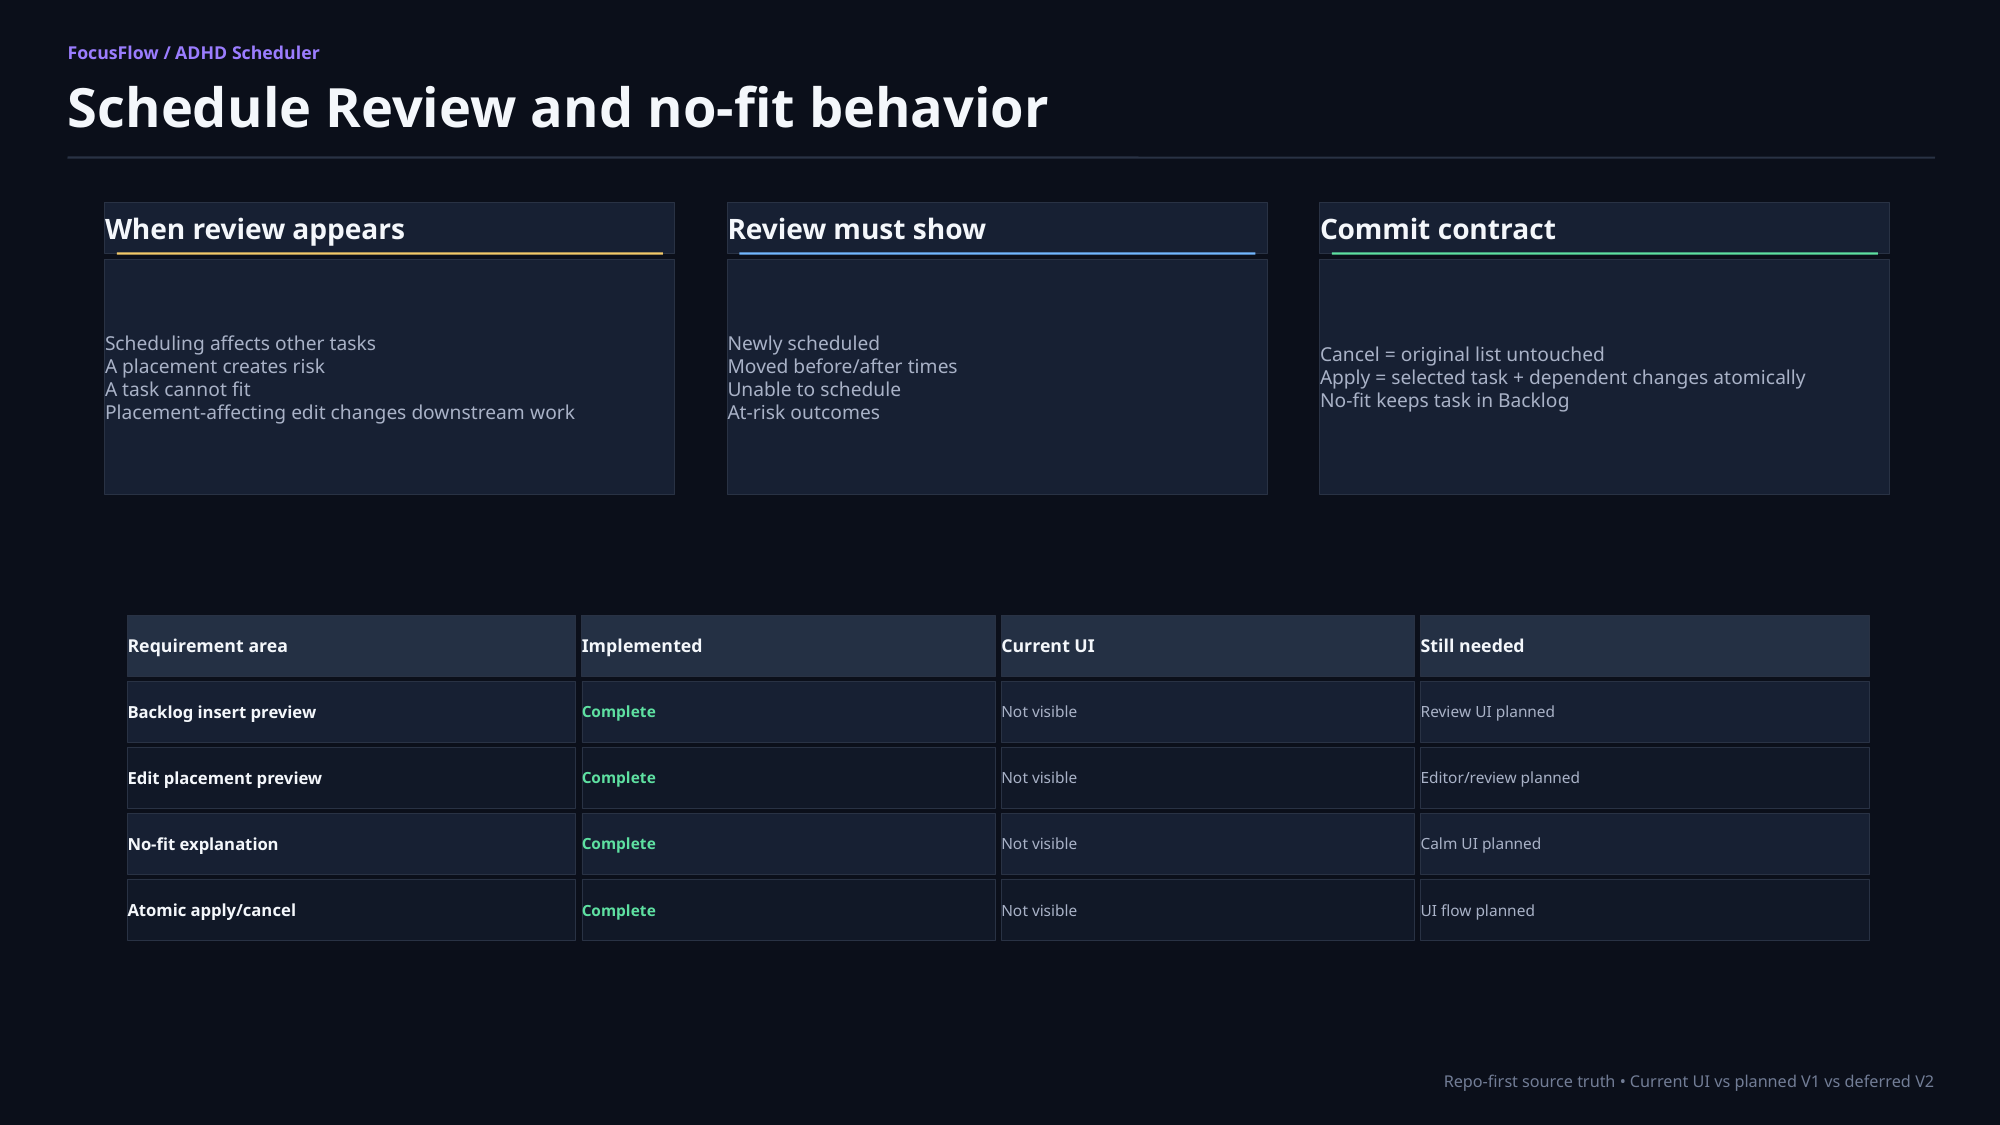

FocusFlow / ADHD Scheduler
Schedule Review and no-fit behavior
When review appears
Review must show
Commit contract
Scheduling affects other tasks
A placement creates risk
A task cannot fit
Placement-affecting edit changes downstream work
Newly scheduled
Moved before/after times
Unable to schedule
At-risk outcomes
Cancel = original list untouched
Apply = selected task + dependent changes atomically
No-fit keeps task in Backlog
Requirement area
Implemented
Current UI
Still needed
Backlog insert preview
Complete
Not visible
Review UI planned
Edit placement preview
Complete
Not visible
Editor/review planned
No-fit explanation
Complete
Not visible
Calm UI planned
Atomic apply/cancel
Complete
Not visible
UI flow planned
Repo-first source truth • Current UI vs planned V1 vs deferred V2